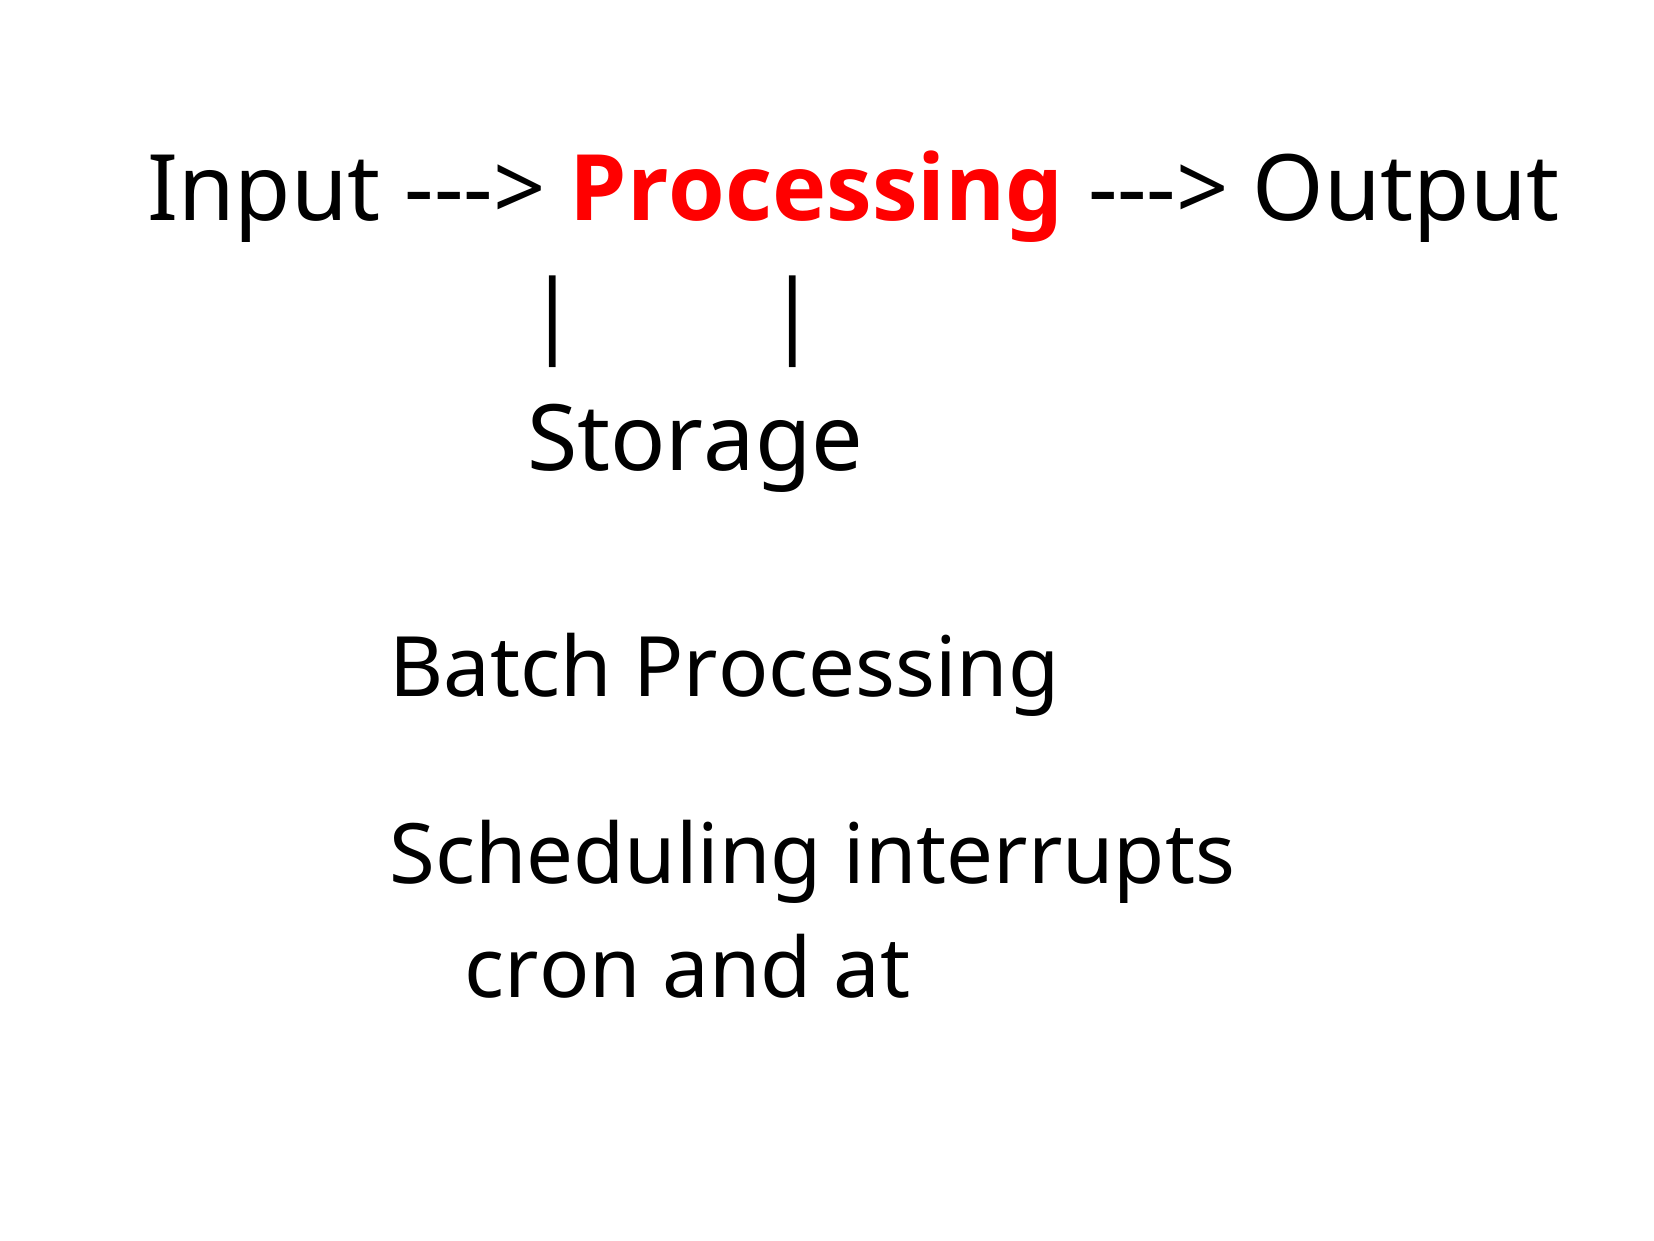

Input ---> Processing ---> Output
 | |
 Storage
Batch Processing
Scheduling interrupts
	cron and at